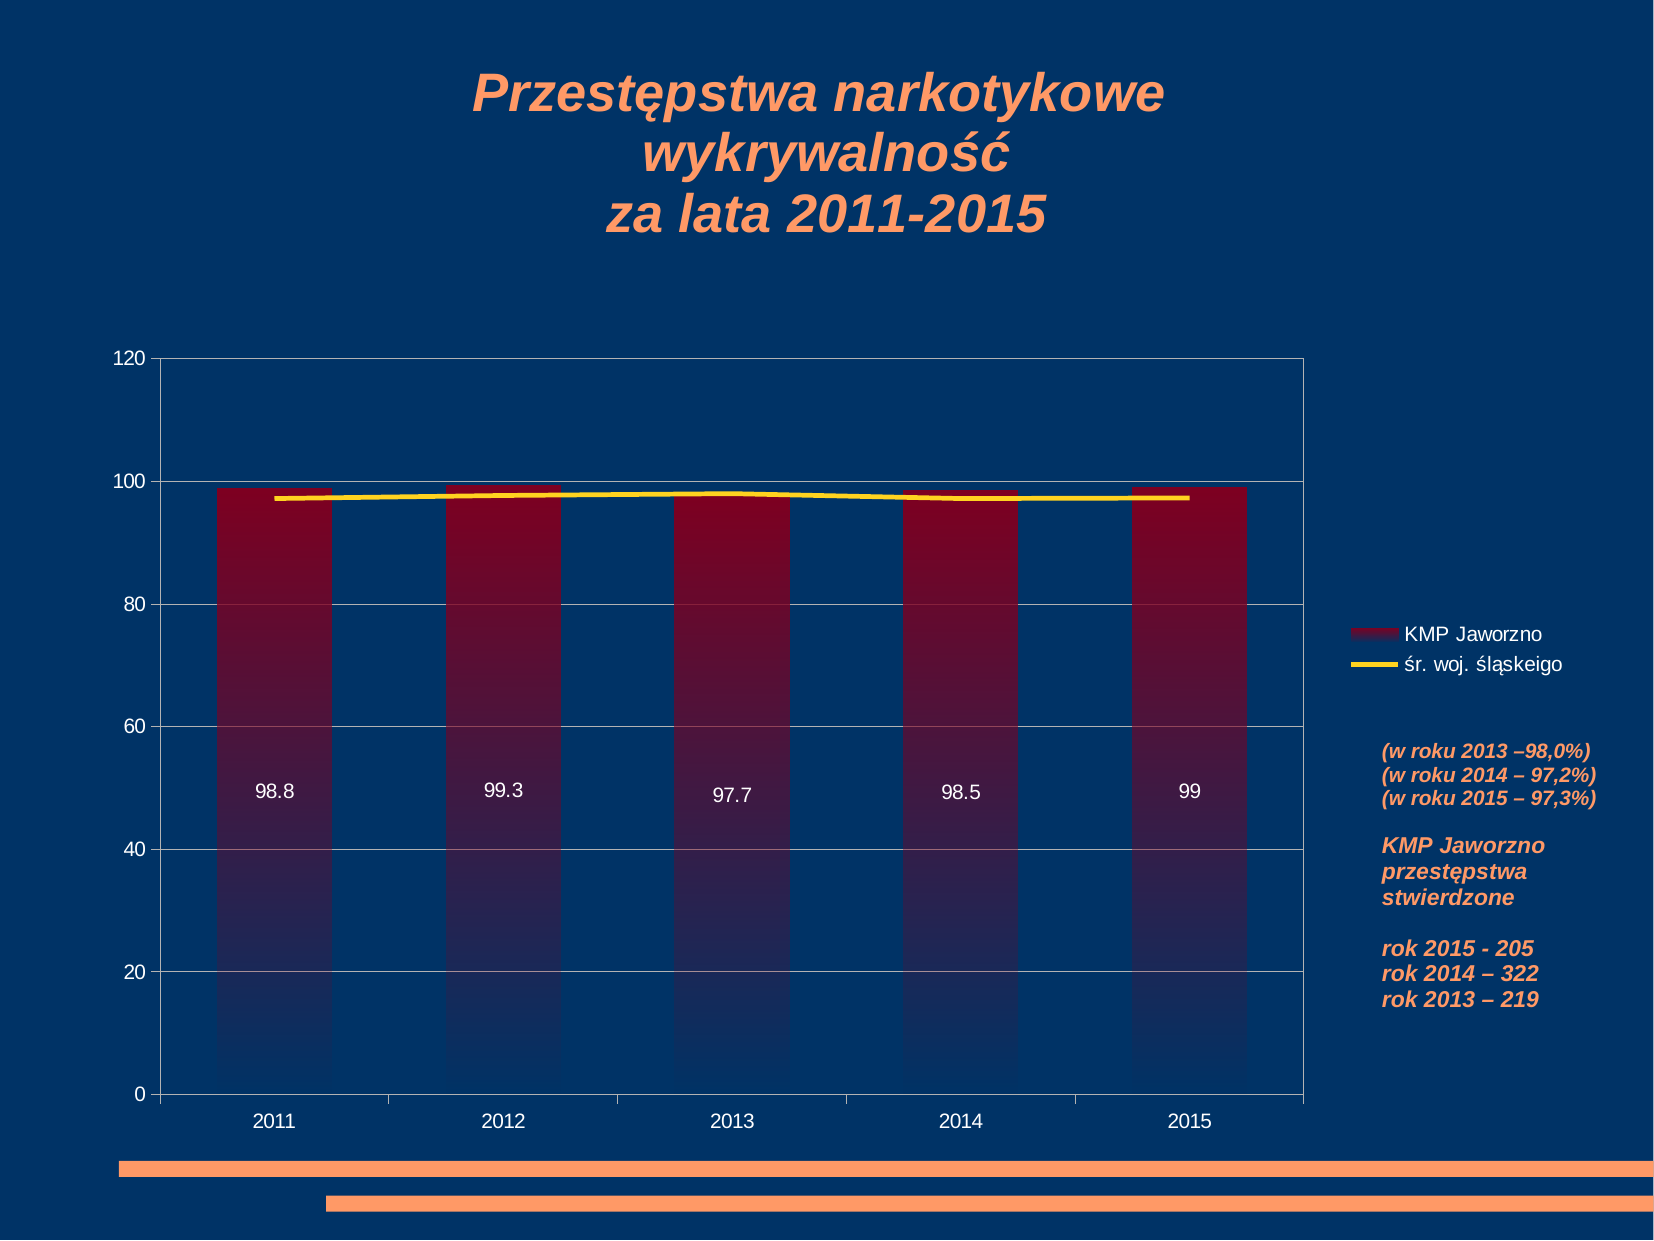

# Przestępstwa narkotykowe wykrywalność za lata 2011-2015
### Chart
| Category | KMP Jaworzno | śr. woj. śląskeigo |
|---|---|---|
| 2011 | 98.8 | 97.2 |
| 2012 | 99.3 | 97.7 |
| 2013 | 97.7 | 98.0 |
| 2014 | 98.5 | 97.2 |
| 2015 | 99.0 | 97.3 |(w roku 2013 –98,0%)
(w roku 2014 – 97,2%)
(w roku 2015 – 97,3%)
KMP Jaworzno przestępstwa stwierdzone
rok 2015 - 205
rok 2014 – 322
rok 2013 – 219